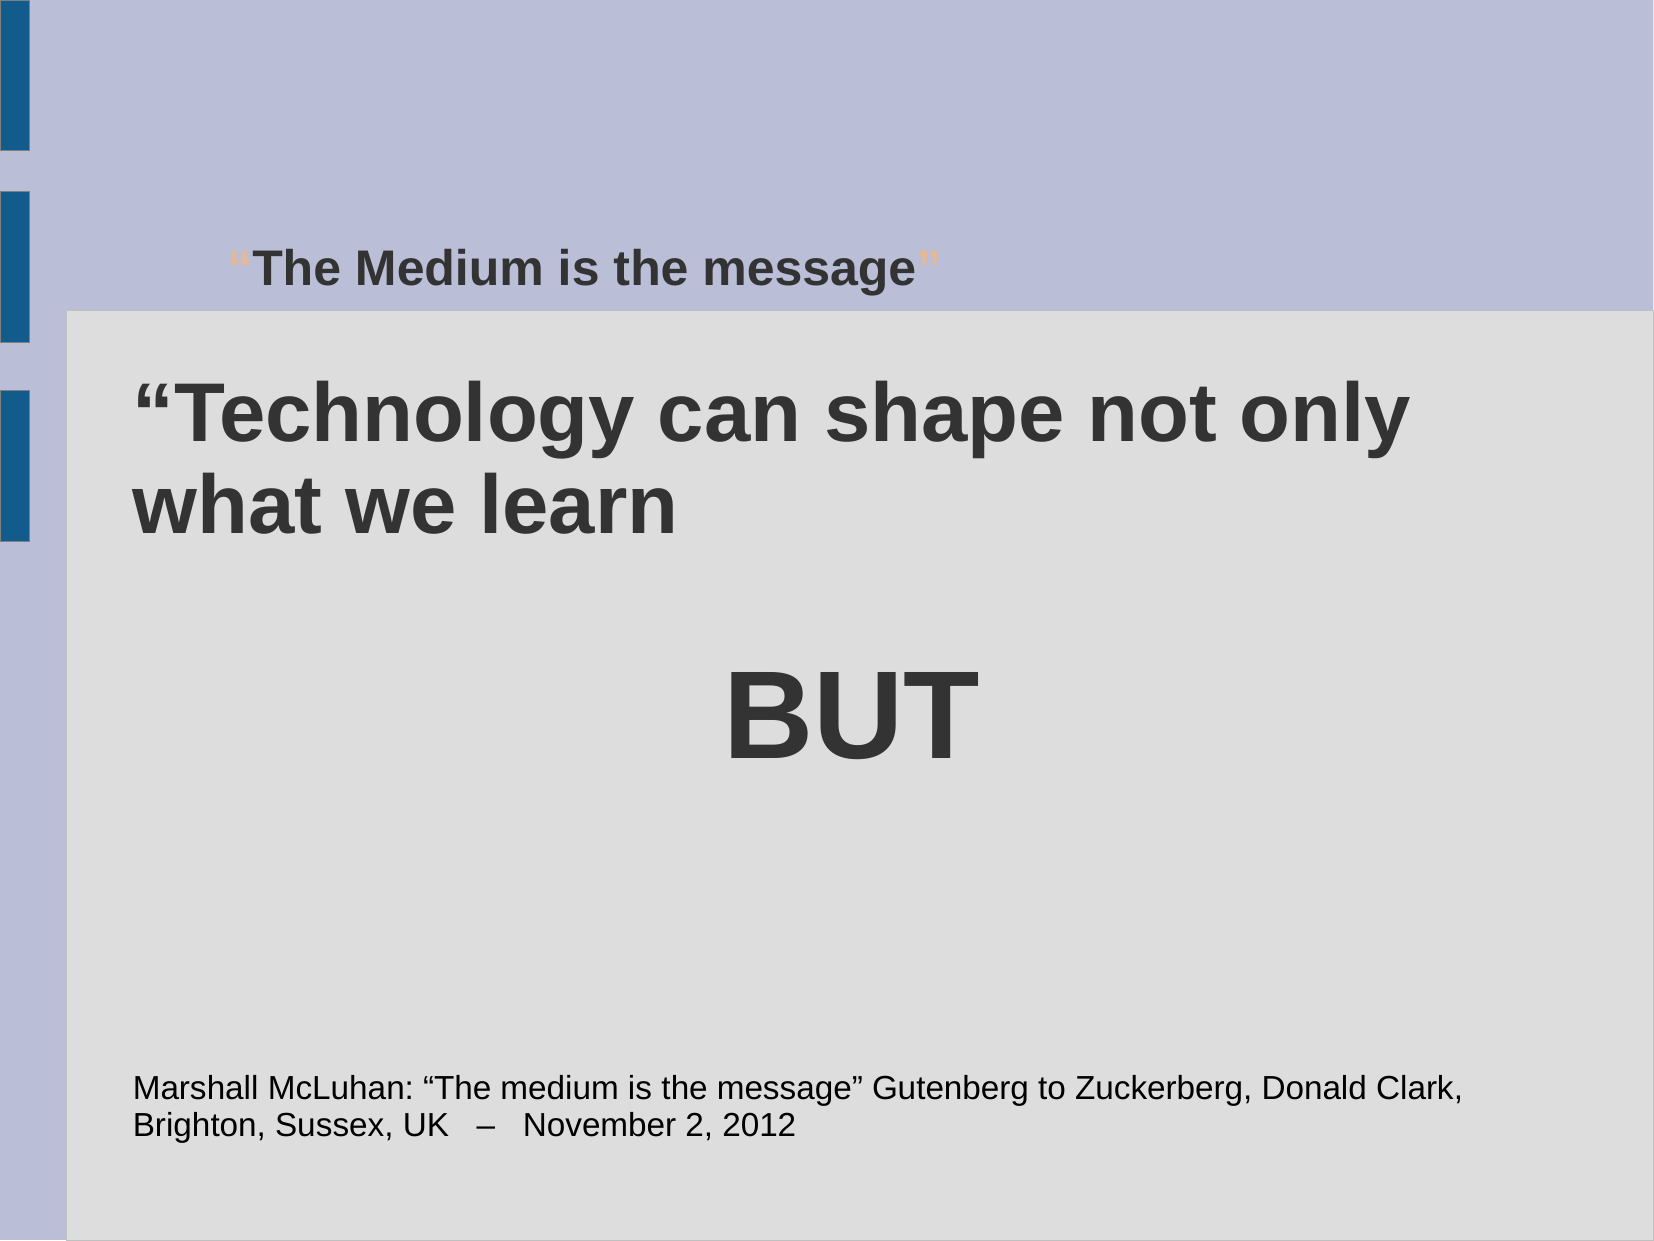

“The Medium is the message”
“Technology can shape not only
what we learn
								BUT
Marshall McLuhan: “The medium is the message” Gutenberg to Zuckerberg, Donald Clark, Brighton, Sussex, UK – November 2, 2012